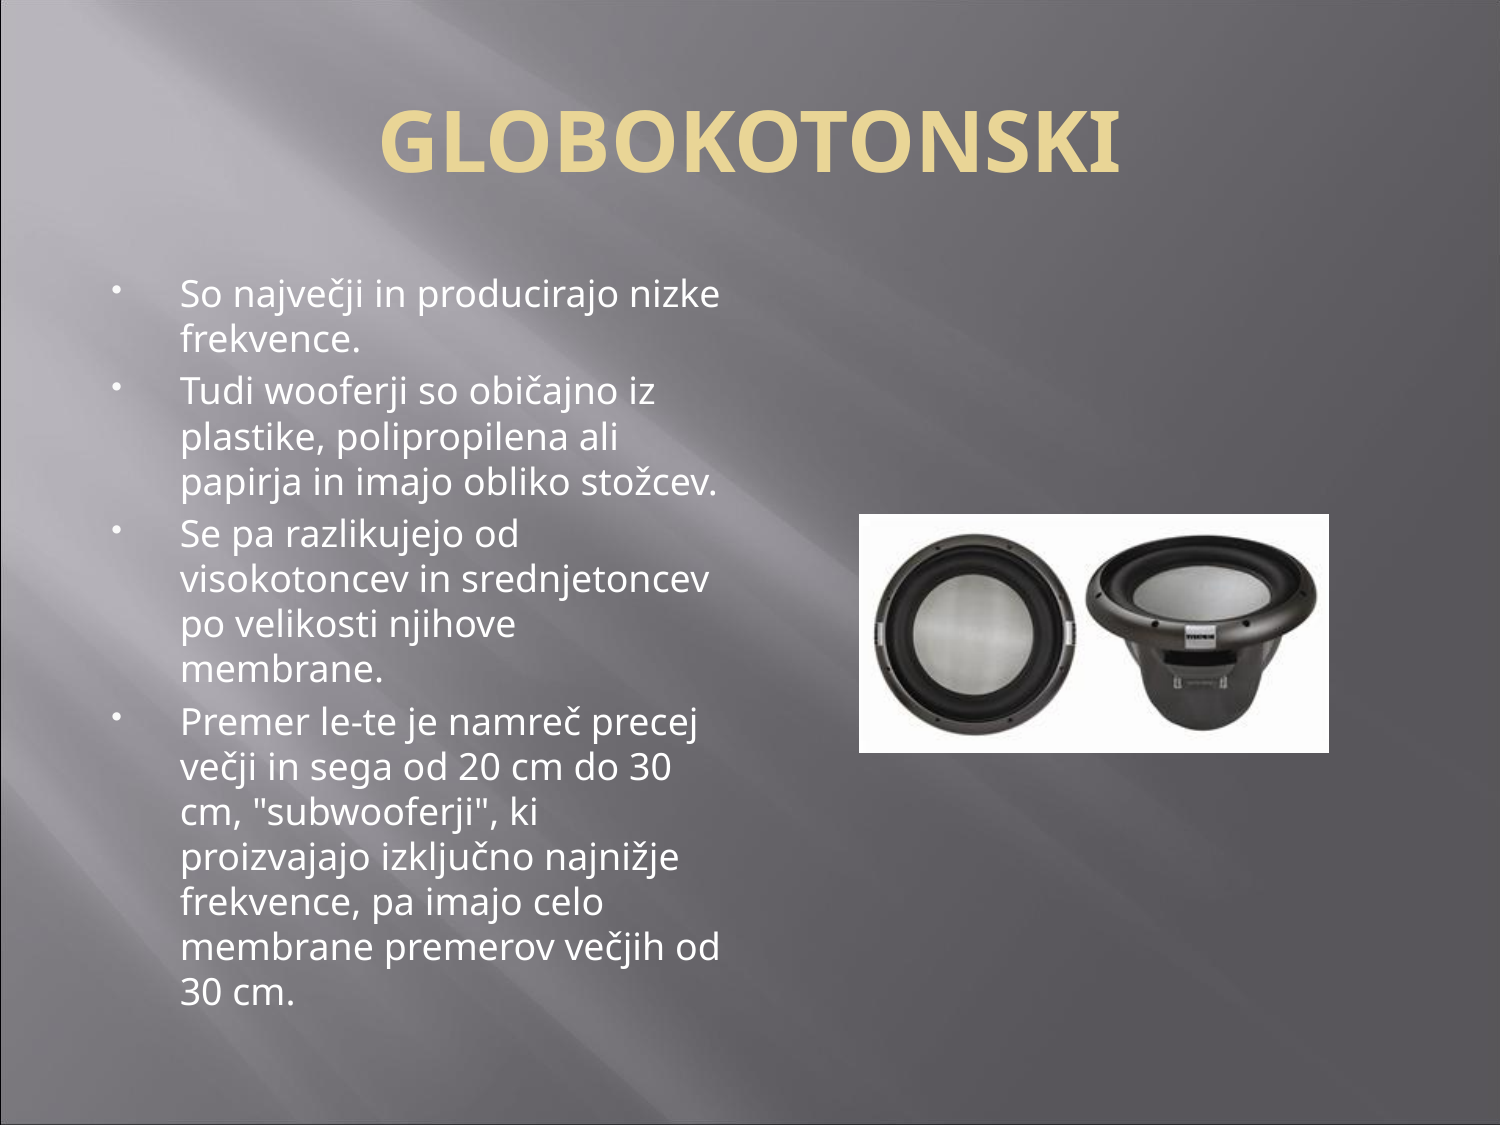

# GLOBOKOTONSKI
So največji in producirajo nizke frekvence.
Tudi wooferji so običajno iz plastike, polipropilena ali papirja in imajo obliko stožcev.
Se pa razlikujejo od visokotoncev in srednjetoncev po velikosti njihove membrane.
Premer le-te je namreč precej večji in sega od 20 cm do 30 cm, "subwooferji", ki proizvajajo izključno najnižje frekvence, pa imajo celo membrane premerov večjih od 30 cm.